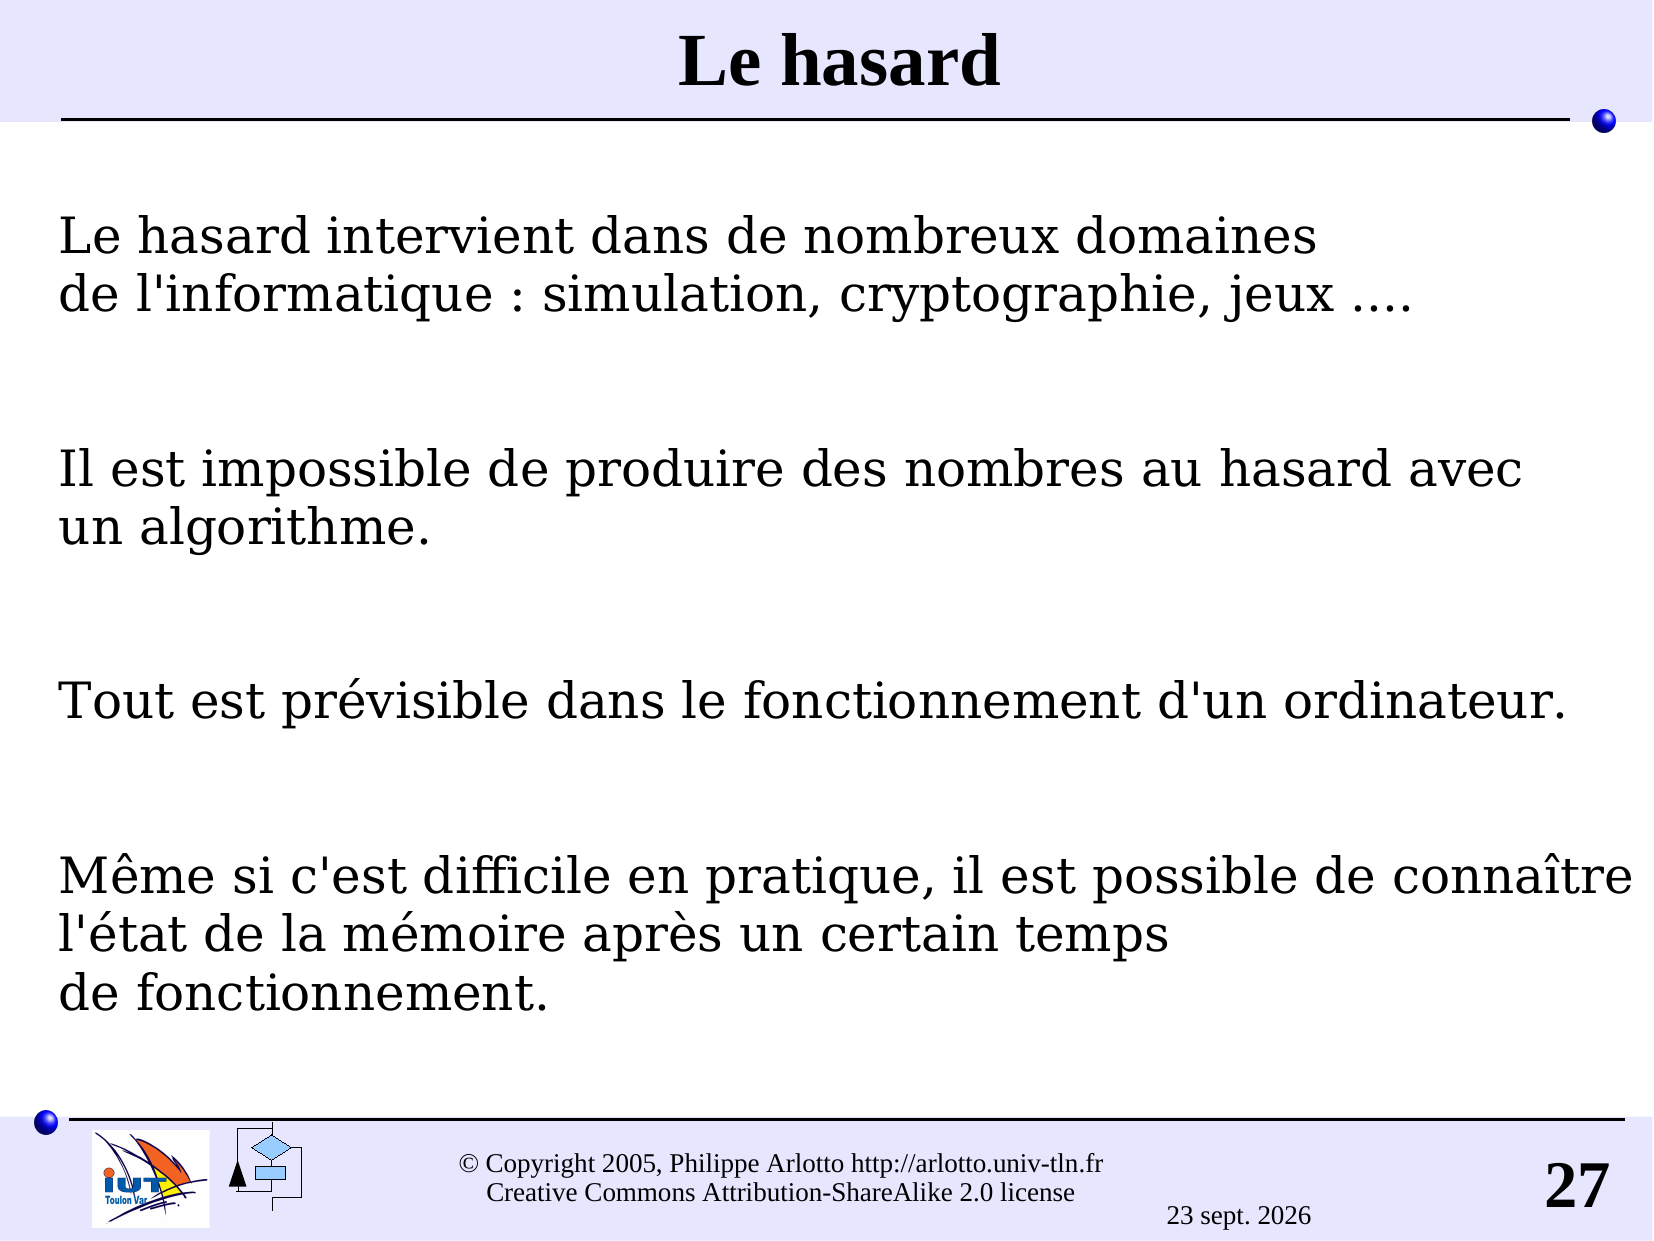

# Le hasard
Le hasard intervient dans de nombreux domaines
de l'informatique : simulation, cryptographie, jeux ....
Il est impossible de produire des nombres au hasard avec
un algorithme.
Tout est prévisible dans le fonctionnement d'un ordinateur.
Même si c'est difficile en pratique, il est possible de connaître
l'état de la mémoire après un certain temps
de fonctionnement.